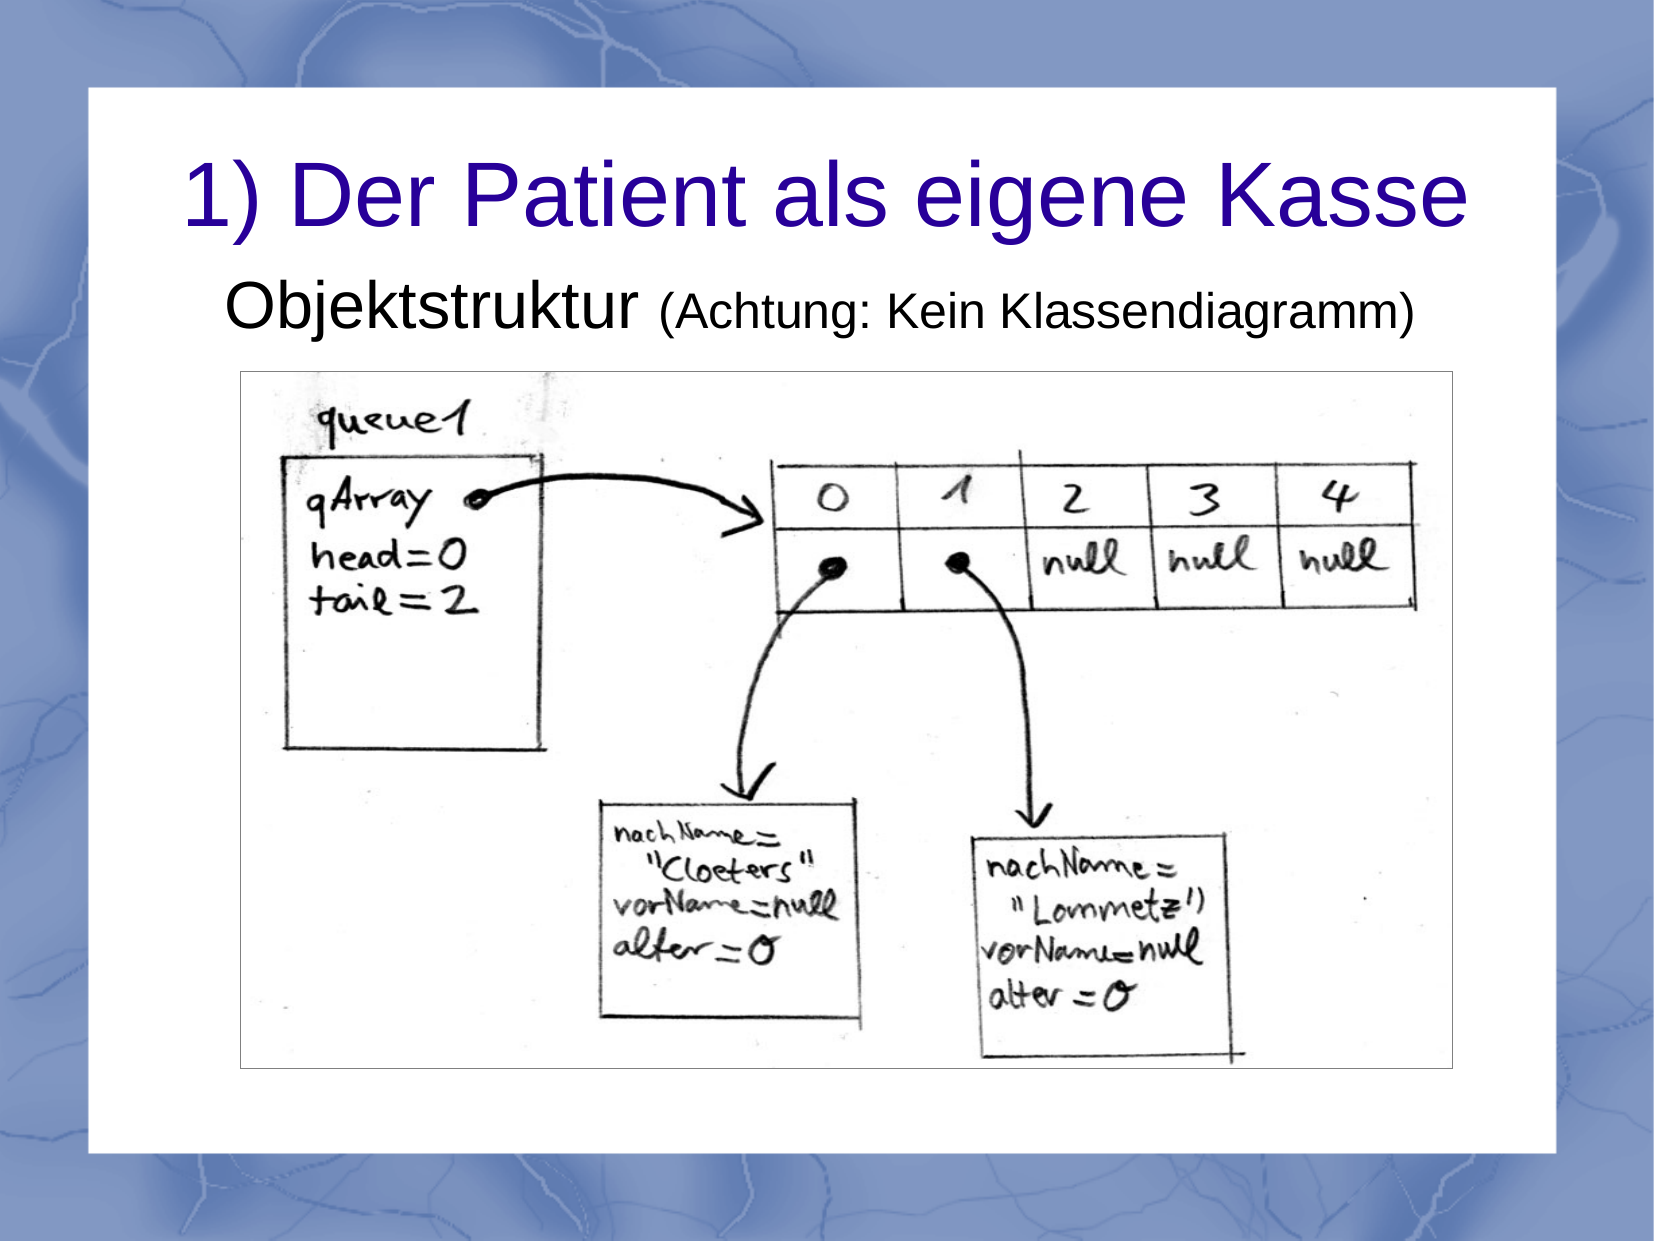

# 1) Der Patient als eigene Kasse
Objektstruktur (Achtung: Kein Klassendiagramm)